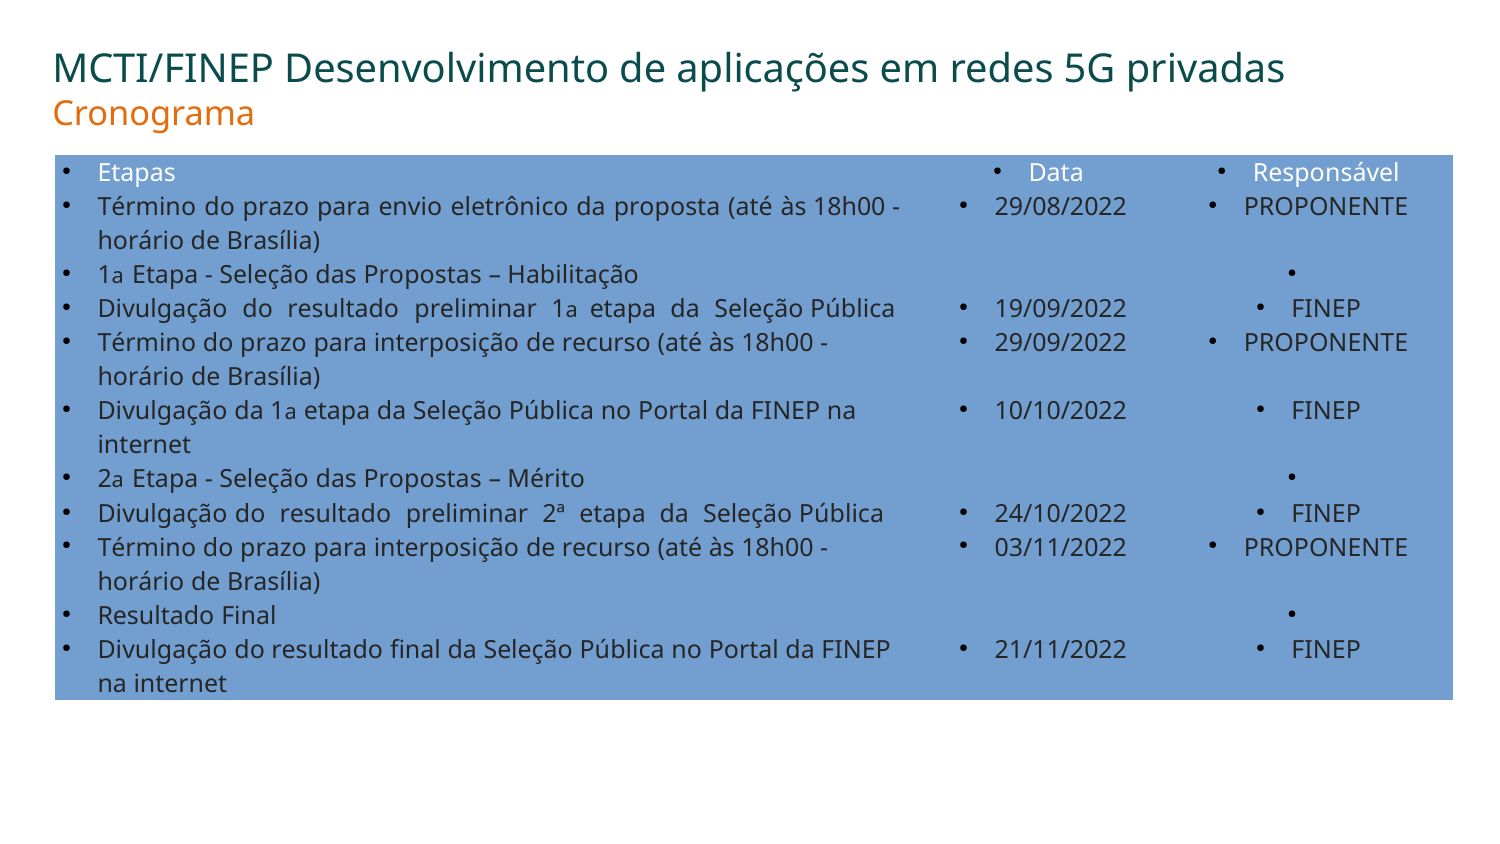

MCTI/FINEP Desenvolvimento de aplicações em redes 5G privadas
Cronograma
| Etapas | Data | Responsável |
| --- | --- | --- |
| Término do prazo para envio eletrônico da proposta (até às 18h00 - horário de Brasília) | 29/08/2022 | PROPONENTE |
| 1a Etapa - Seleção das Propostas – Habilitação | | |
| Divulgação do resultado preliminar 1a etapa da Seleção Pública | 19/09/2022 | FINEP |
| Término do prazo para interposição de recurso (até às 18h00 - horário de Brasília) | 29/09/2022 | PROPONENTE |
| Divulgação da 1a etapa da Seleção Pública no Portal da FINEP na internet | 10/10/2022 | FINEP |
| 2a Etapa - Seleção das Propostas – Mérito | | |
| Divulgação do resultado preliminar 2ª etapa da Seleção Pública | 24/10/2022 | FINEP |
| Término do prazo para interposição de recurso (até às 18h00 - horário de Brasília) | 03/11/2022 | PROPONENTE |
| Resultado Final | | |
| Divulgação do resultado final da Seleção Pública no Portal da FINEP na internet | 21/11/2022 | FINEP |